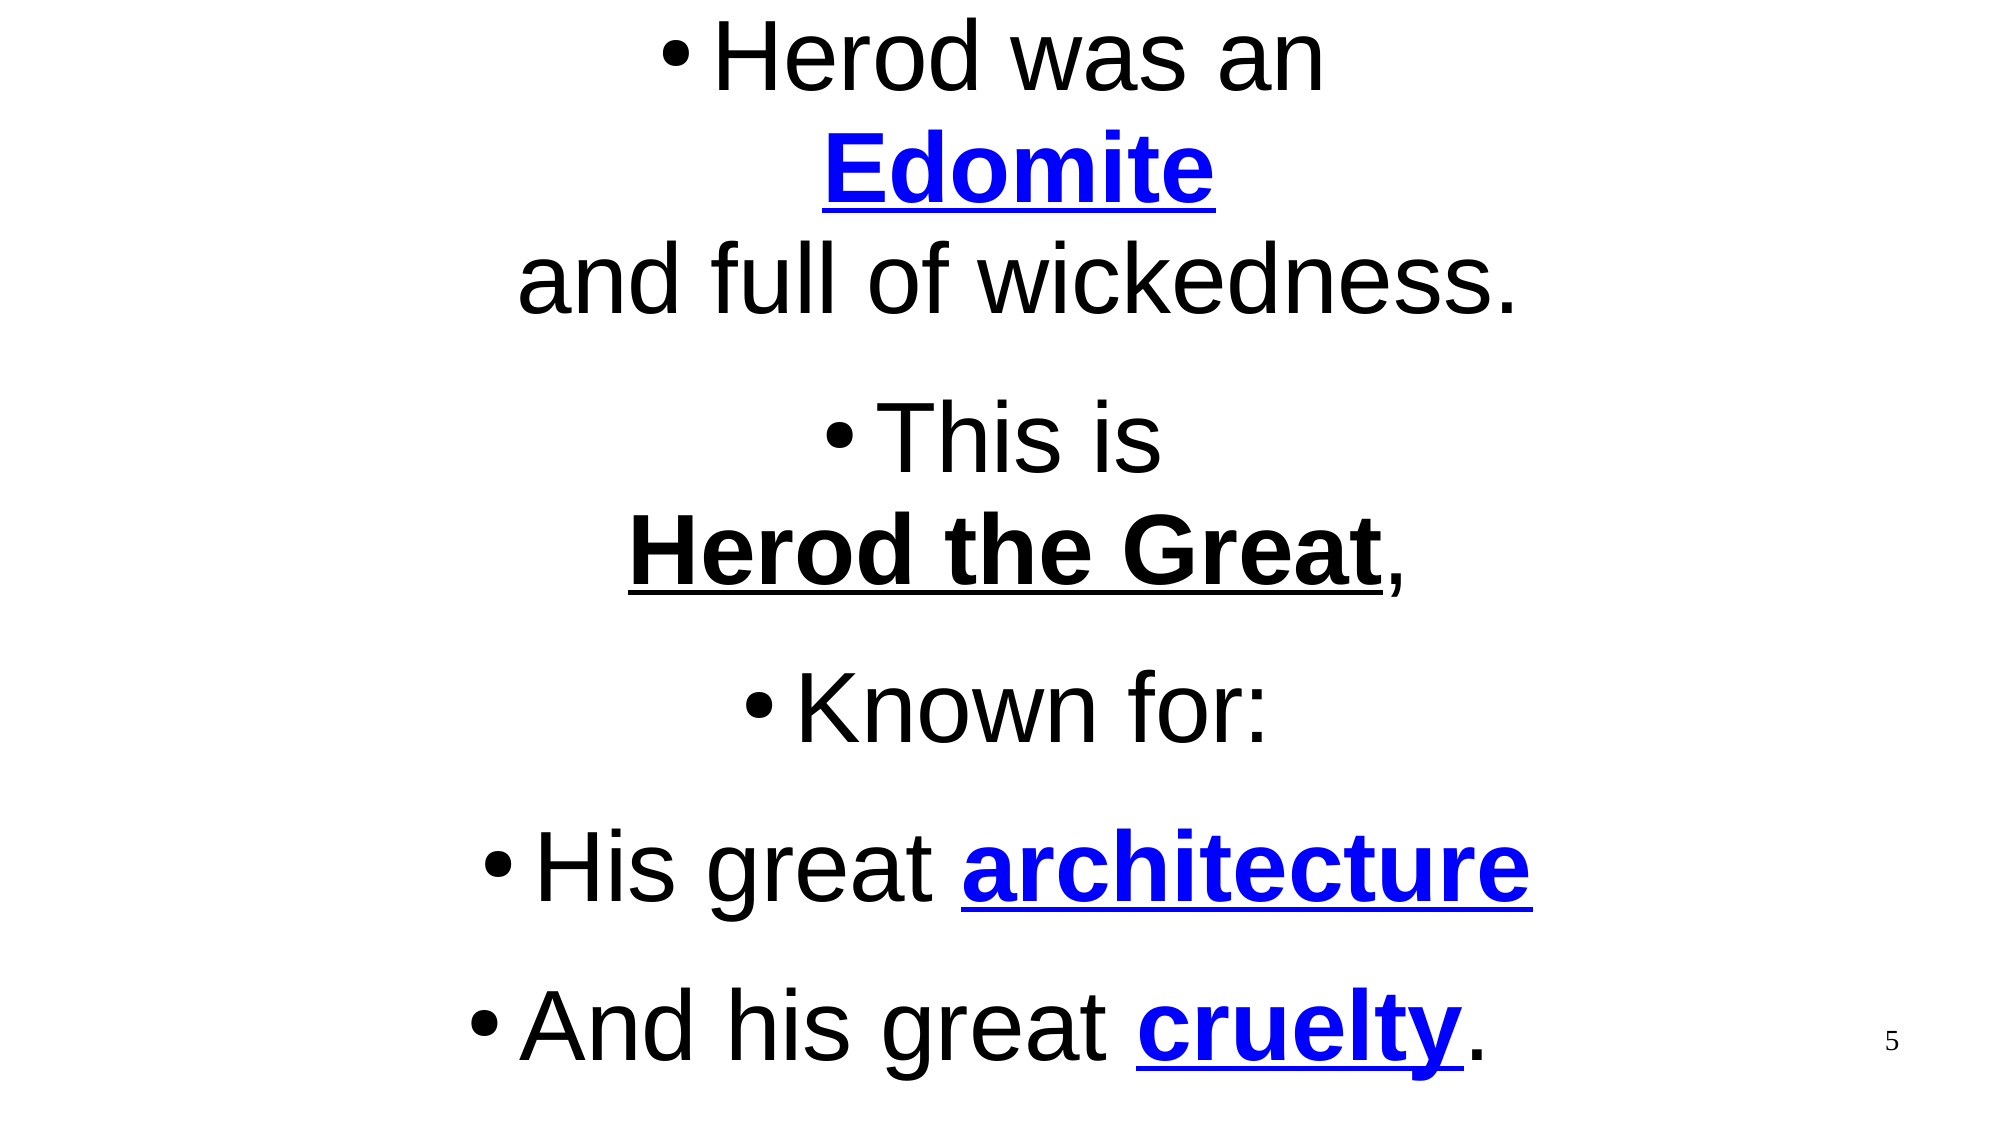

# Herod was an Edomite and full of wickedness.
This is
Herod the Great,
Known for:
His great architecture
And his great cruelty.
5